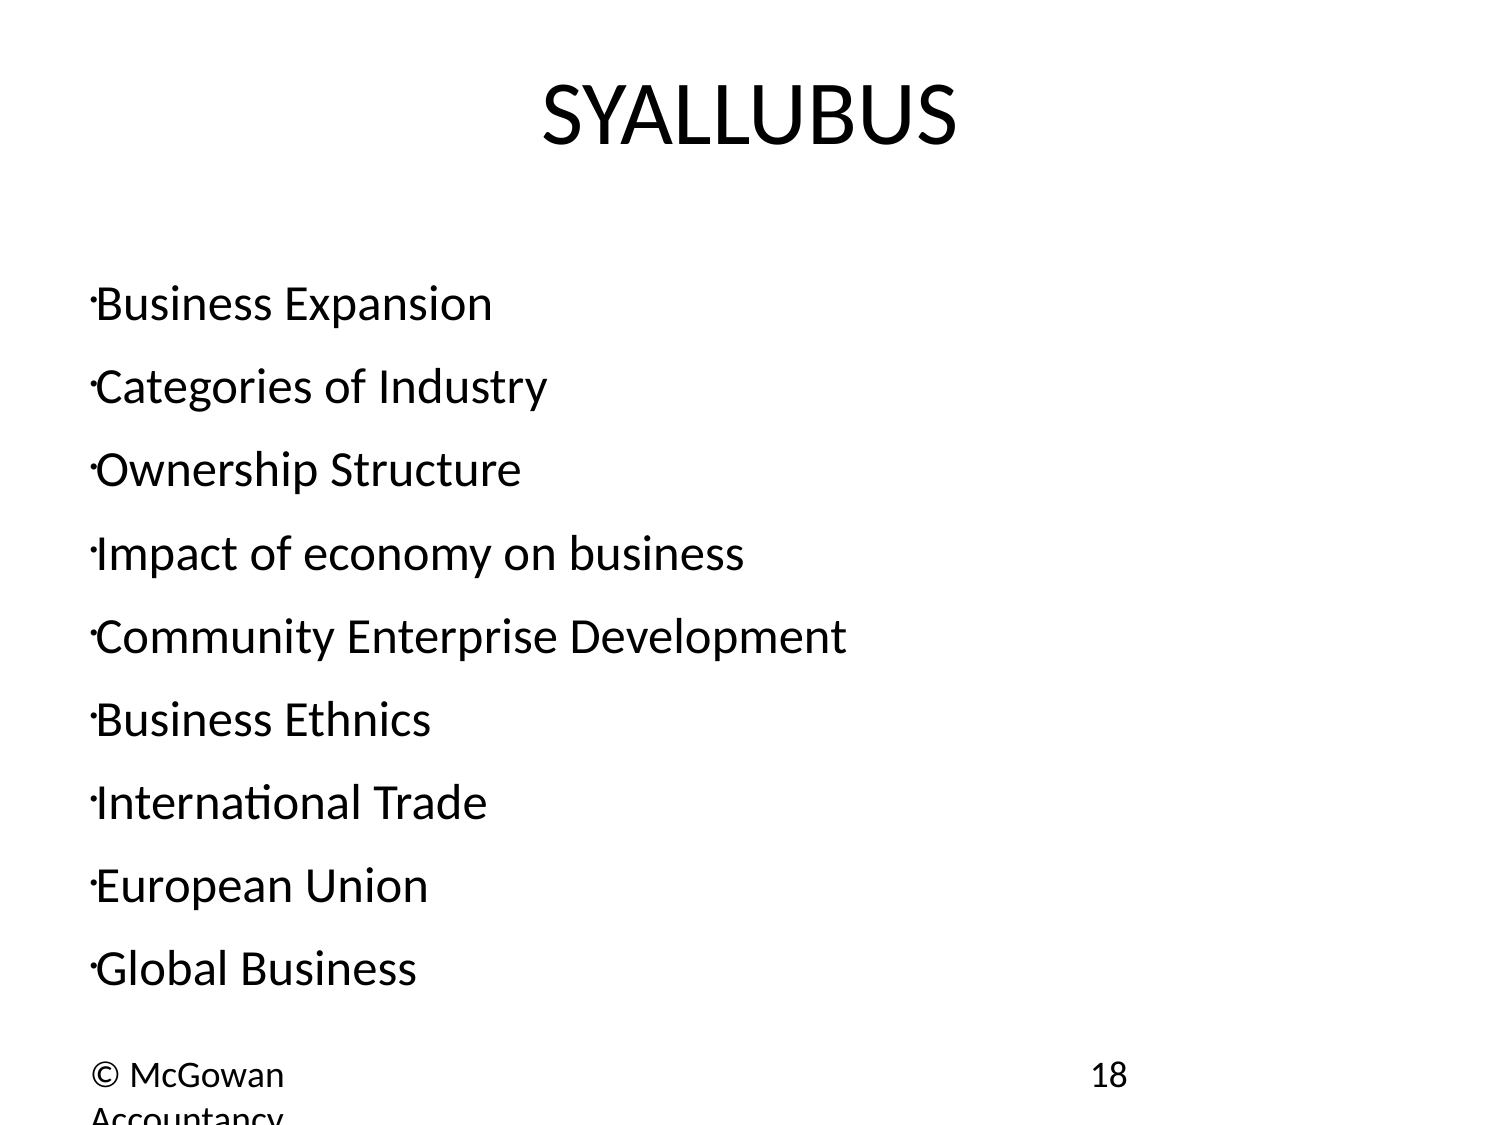

# SYALLUBUS
Business Expansion
Categories of Industry
Ownership Structure
Impact of economy on business
Community Enterprise Development
Business Ethnics
International Trade
European Union
Global Business
© McGowan Accountancy Services
18